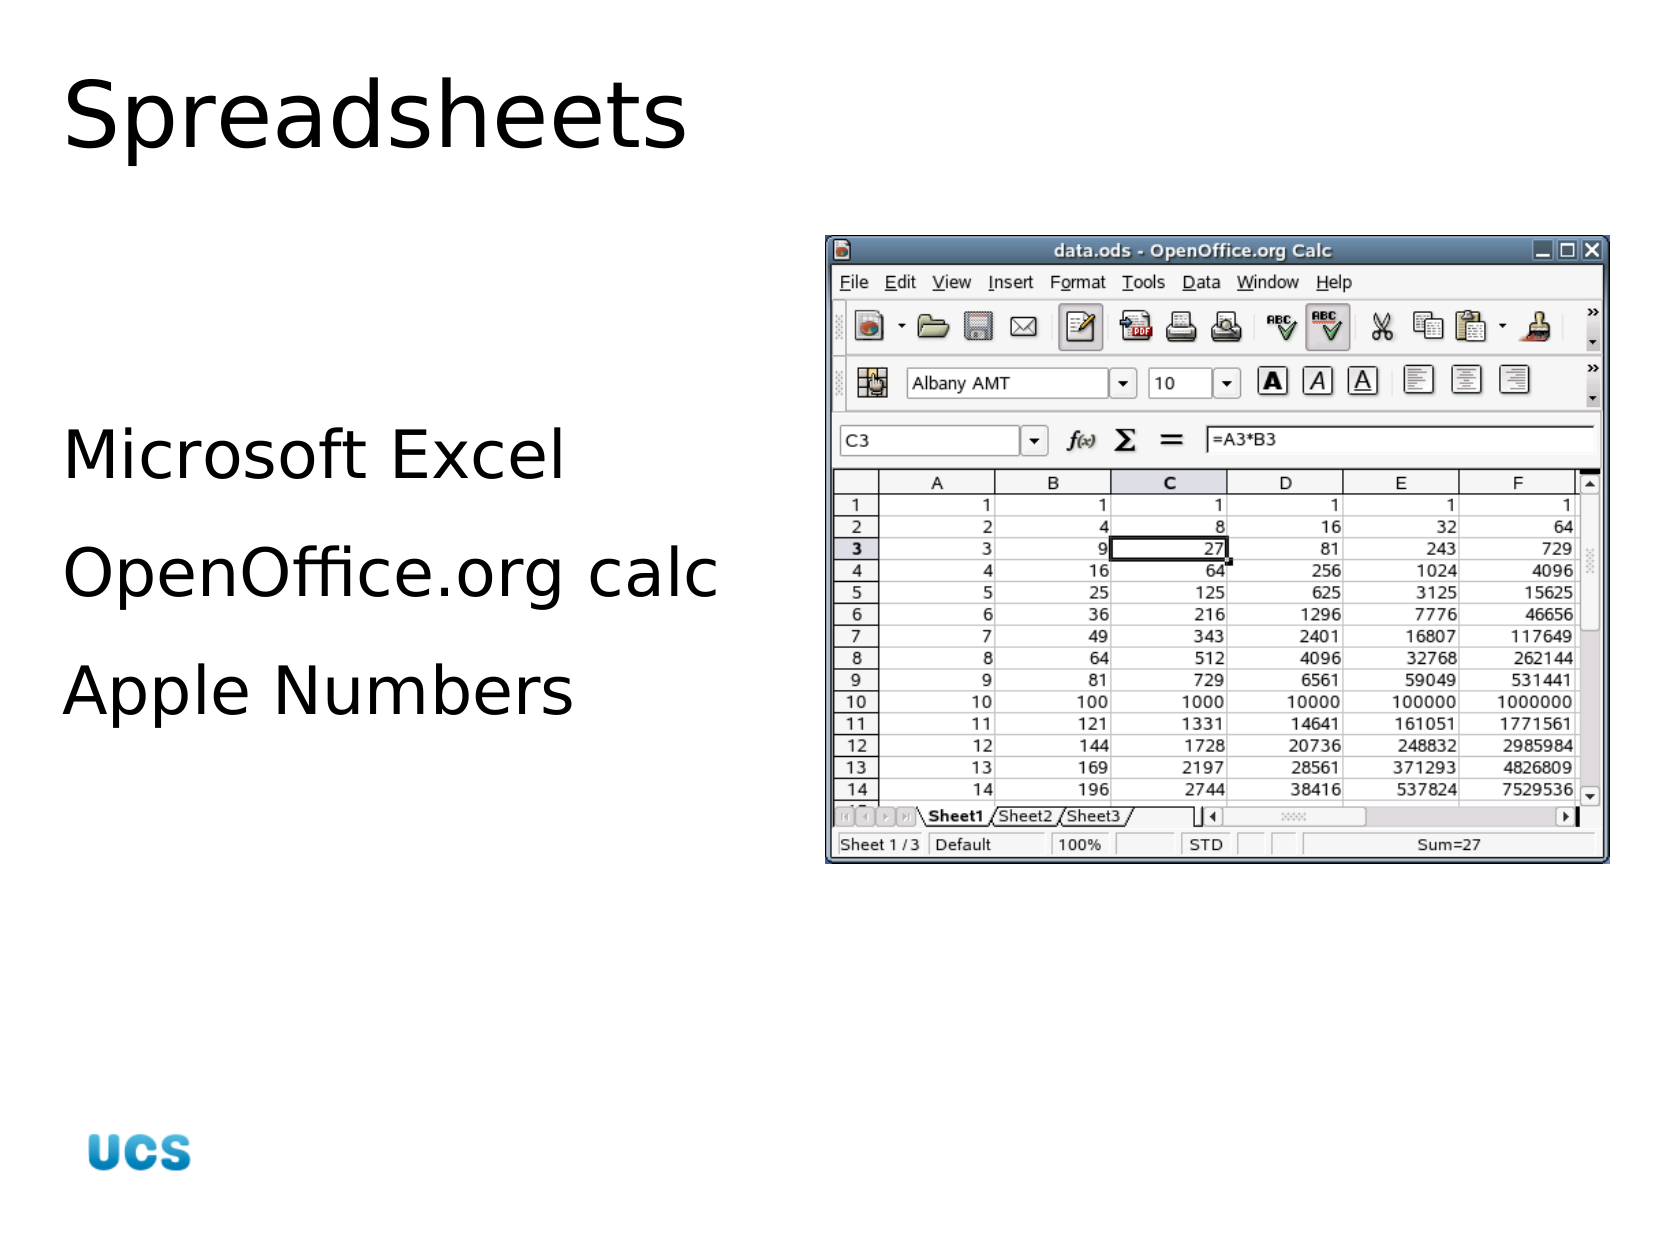

Spreadsheets
Microsoft Excel
OpenOffice.org calc
Apple Numbers